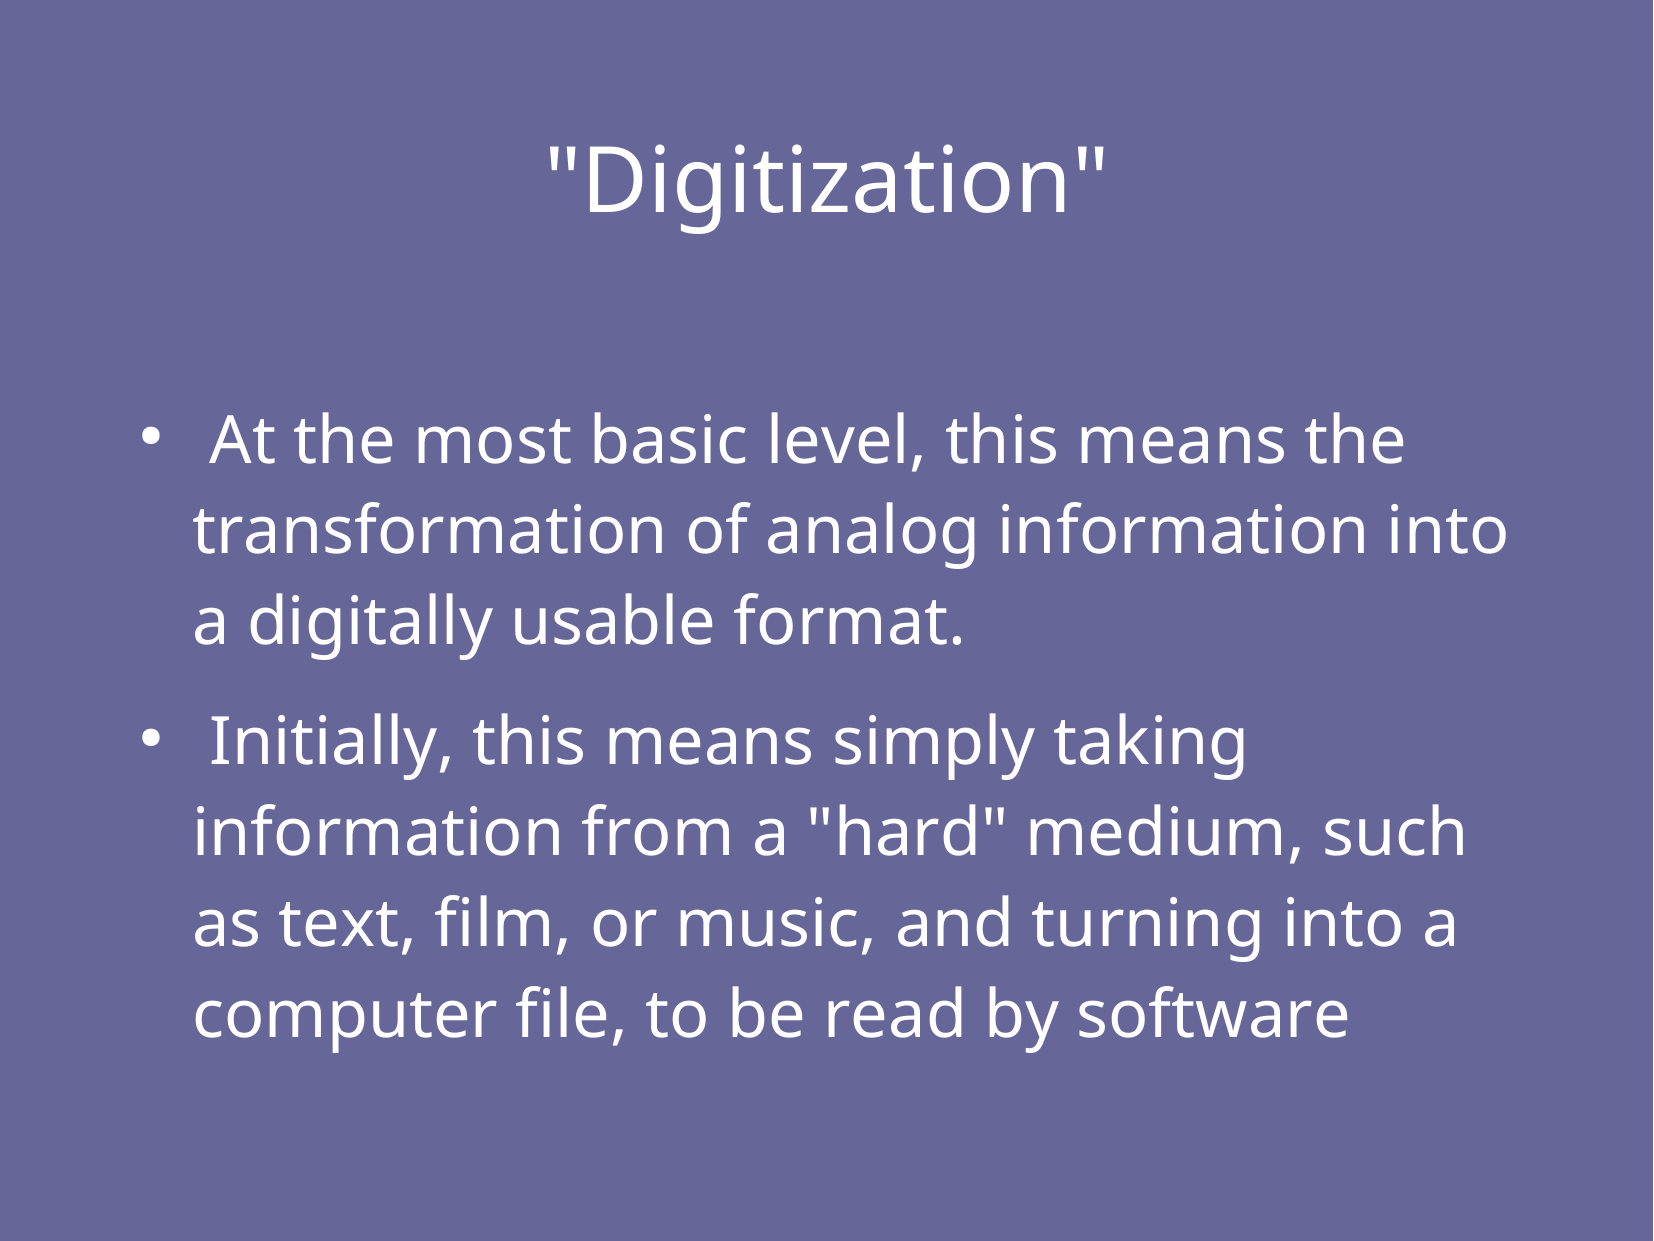

# "Digitization"
 At the most basic level, this means the transformation of analog information into a digitally usable format.
 Initially, this means simply taking information from a "hard" medium, such as text, film, or music, and turning into a computer file, to be read by software